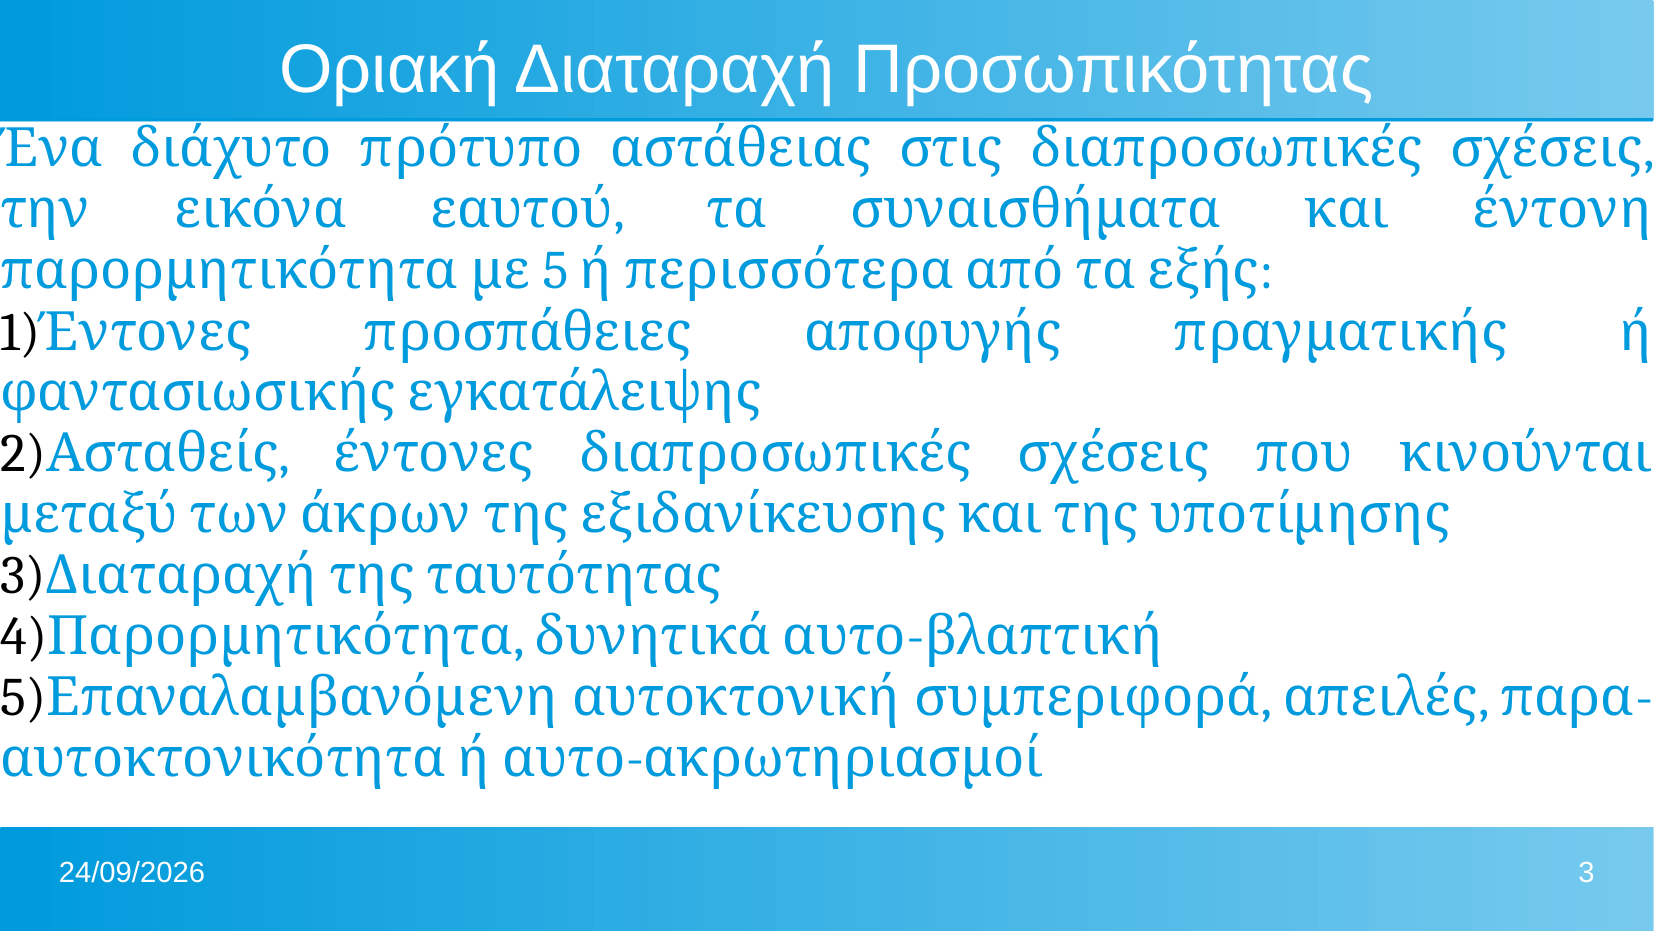

# Οριακή Διαταραχή Προσωπικότητας
Ένα διάχυτο πρότυπο αστάθειας στις διαπροσωπικές σχέσεις, την εικόνα εαυτού, τα συναισθήματα και έντονη παρορμητικότητα με 5 ή περισσότερα από τα εξής:
Έντονες προσπάθειες αποφυγής πραγματικής ή φαντασιωσικής εγκατάλειψης
Ασταθείς, έντονες διαπροσωπικές σχέσεις που κινούνται μεταξύ των άκρων της εξιδανίκευσης και της υποτίμησης
Διαταραχή της ταυτότητας
Παρορμητικότητα, δυνητικά αυτο-βλαπτική
Επαναλαμβανόμενη αυτοκτονική συμπεριφορά, απειλές, παρα-αυτοκτονικότητα ή αυτο-ακρωτηριασμοί
3